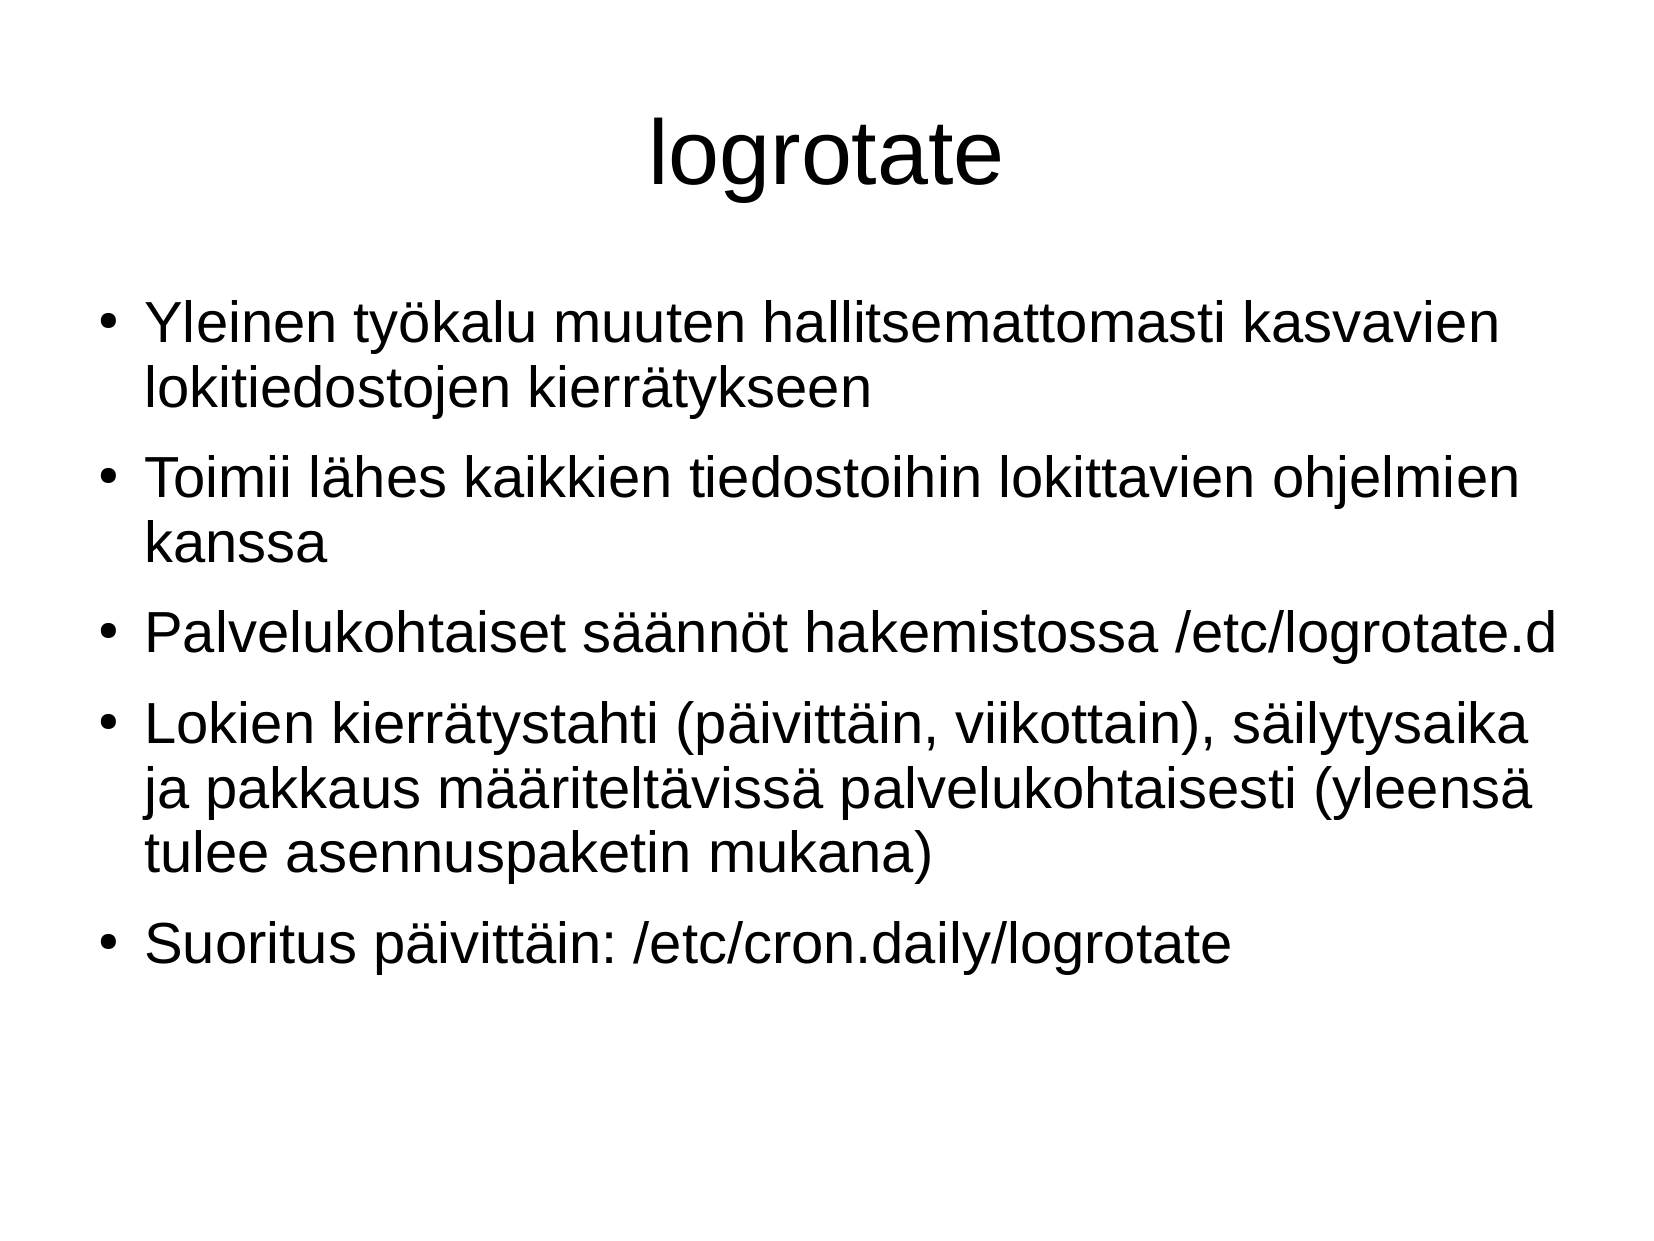

# logrotate
Yleinen työkalu muuten hallitsemattomasti kasvavien lokitiedostojen kierrätykseen
Toimii lähes kaikkien tiedostoihin lokittavien ohjelmien kanssa
Palvelukohtaiset säännöt hakemistossa /etc/logrotate.d
Lokien kierrätystahti (päivittäin, viikottain), säilytysaika ja pakkaus määriteltävissä palvelukohtaisesti (yleensä tulee asennuspaketin mukana)
Suoritus päivittäin: /etc/cron.daily/logrotate